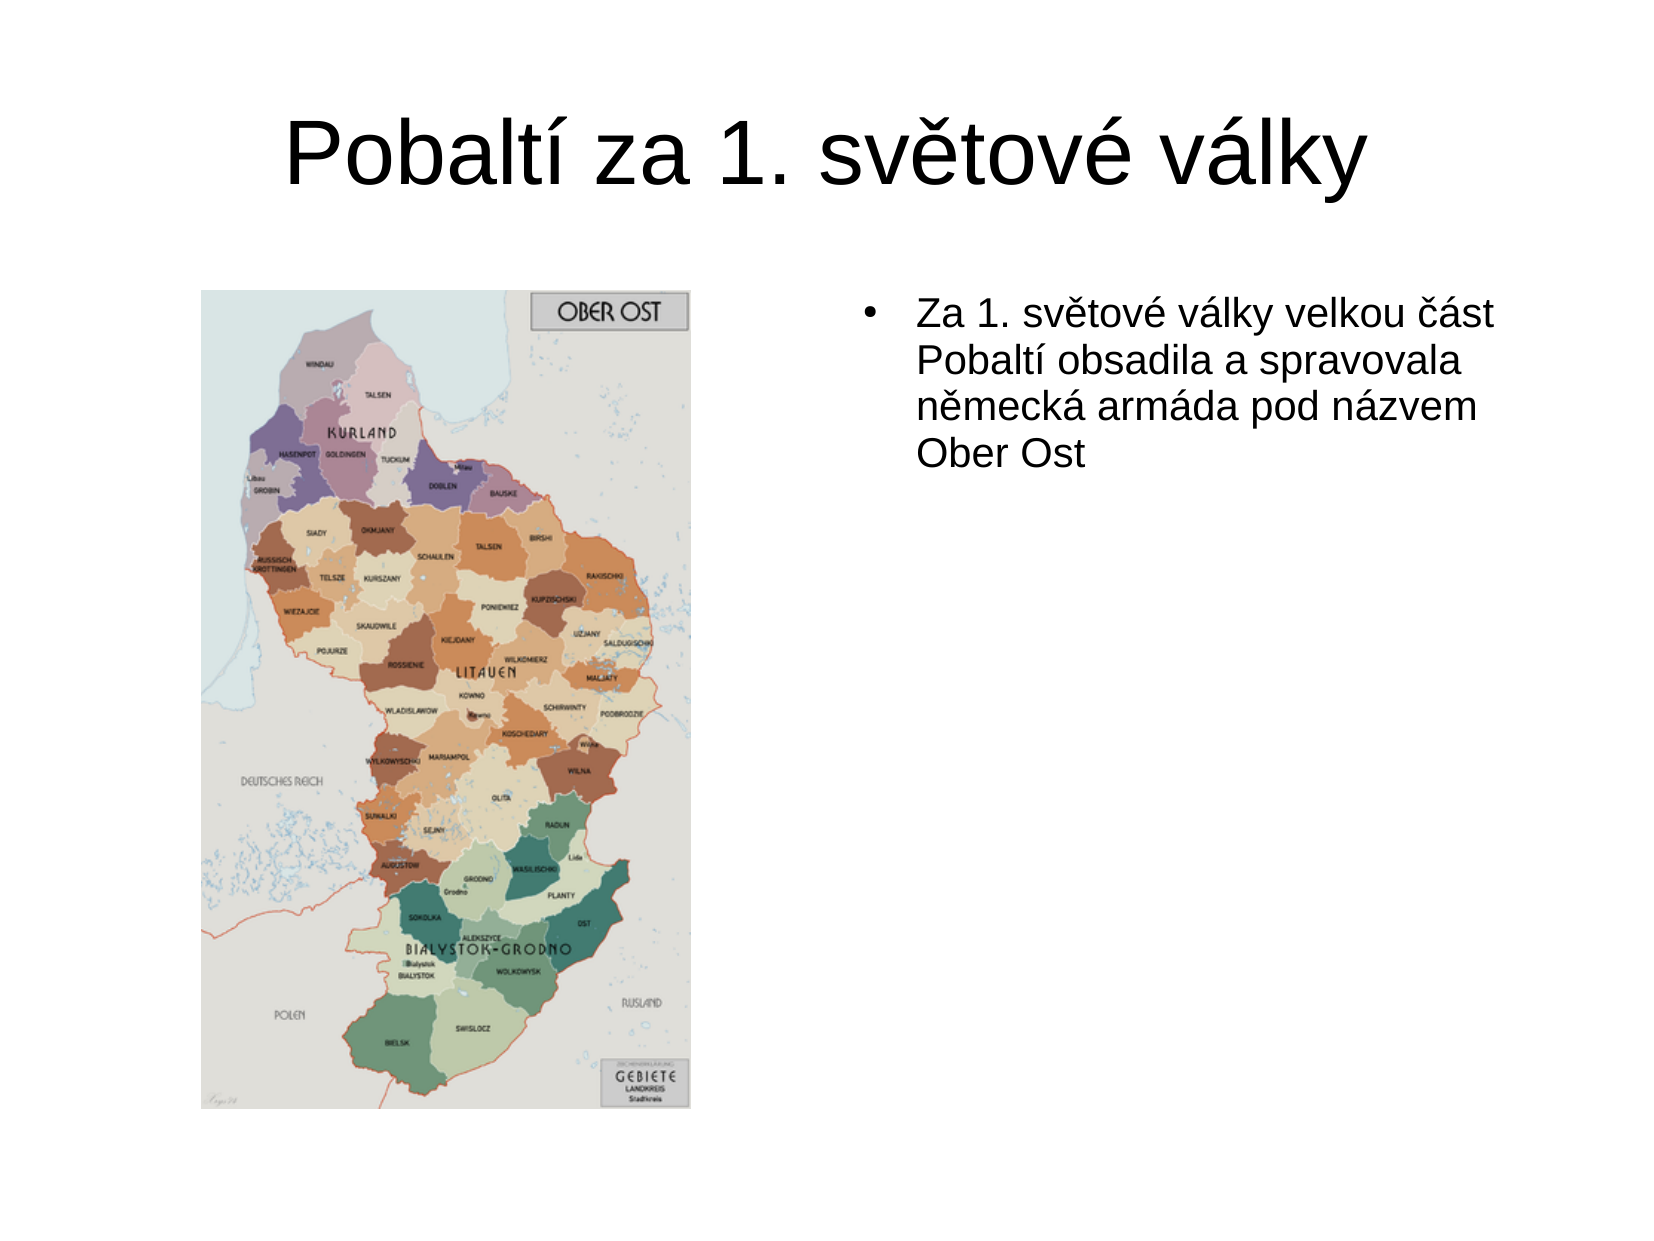

# Pobaltí za 1. světové války
Za 1. světové války velkou část Pobaltí obsadila a spravovala německá armáda pod názvem Ober Ost